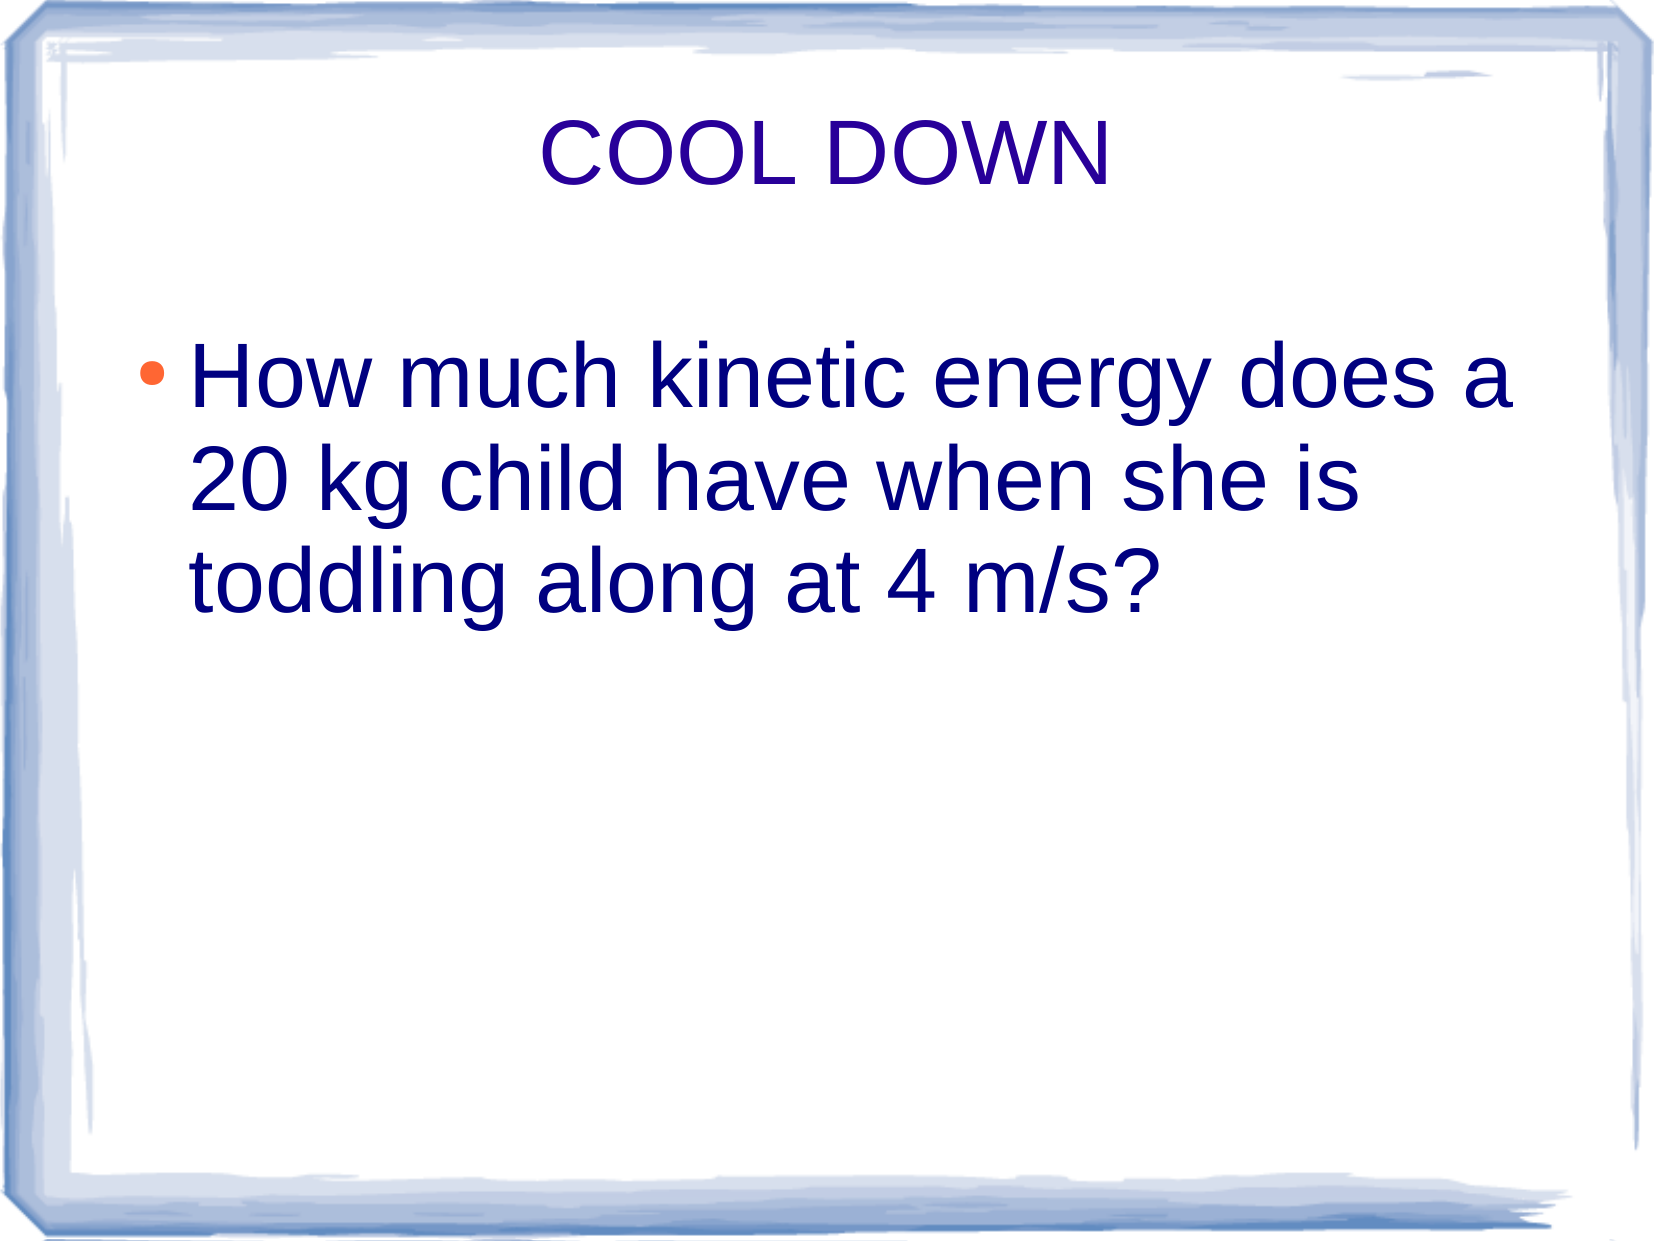

# COOL DOWN
How much kinetic energy does a 20 kg child have when she is toddling along at 4 m/s?